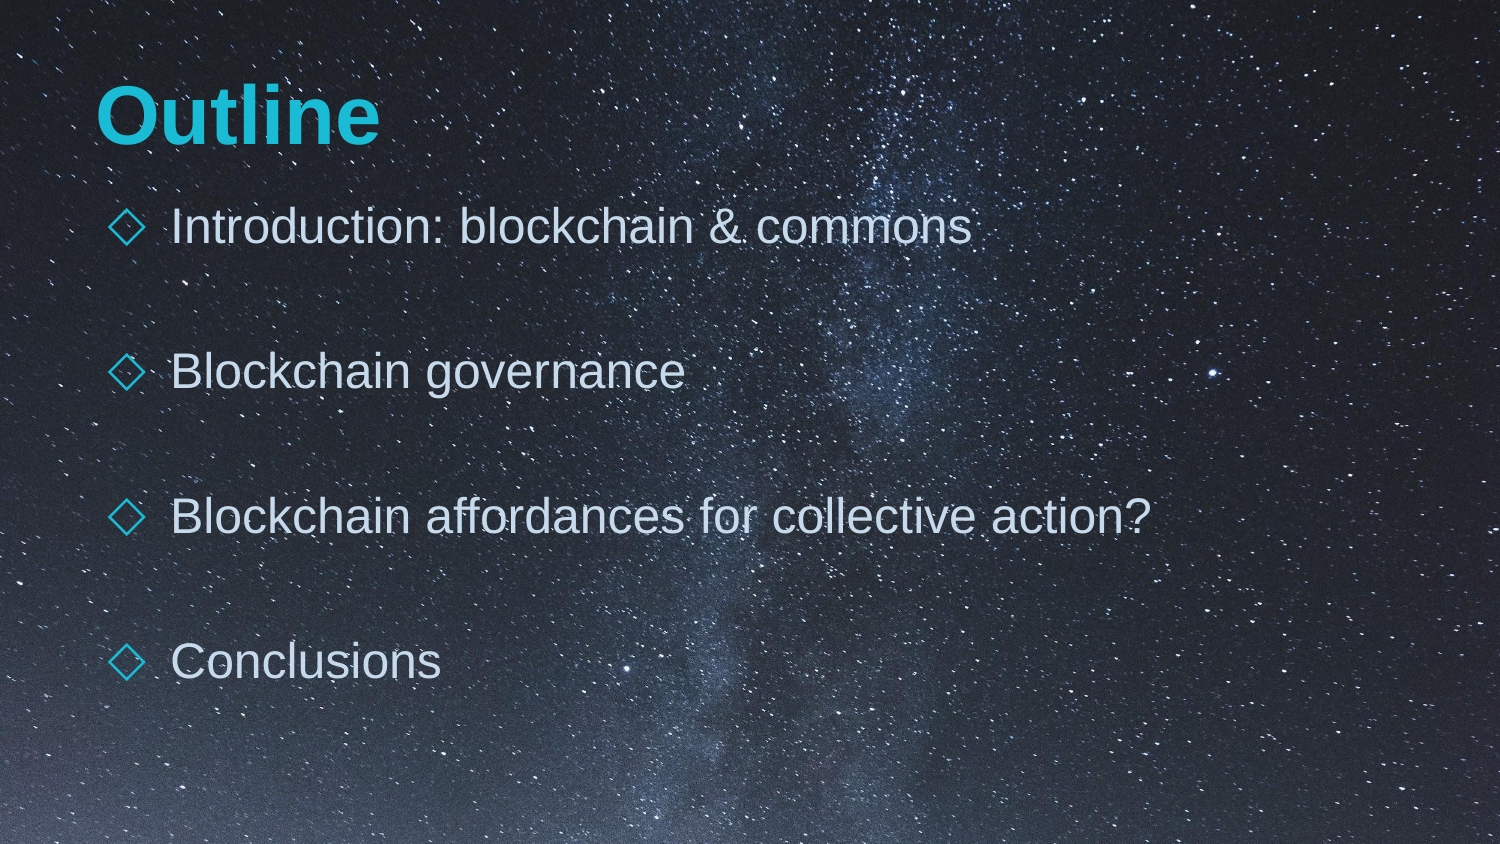

# Outline
Introduction: blockchain & commons
Blockchain governance
Blockchain affordances for collective action?
Conclusions